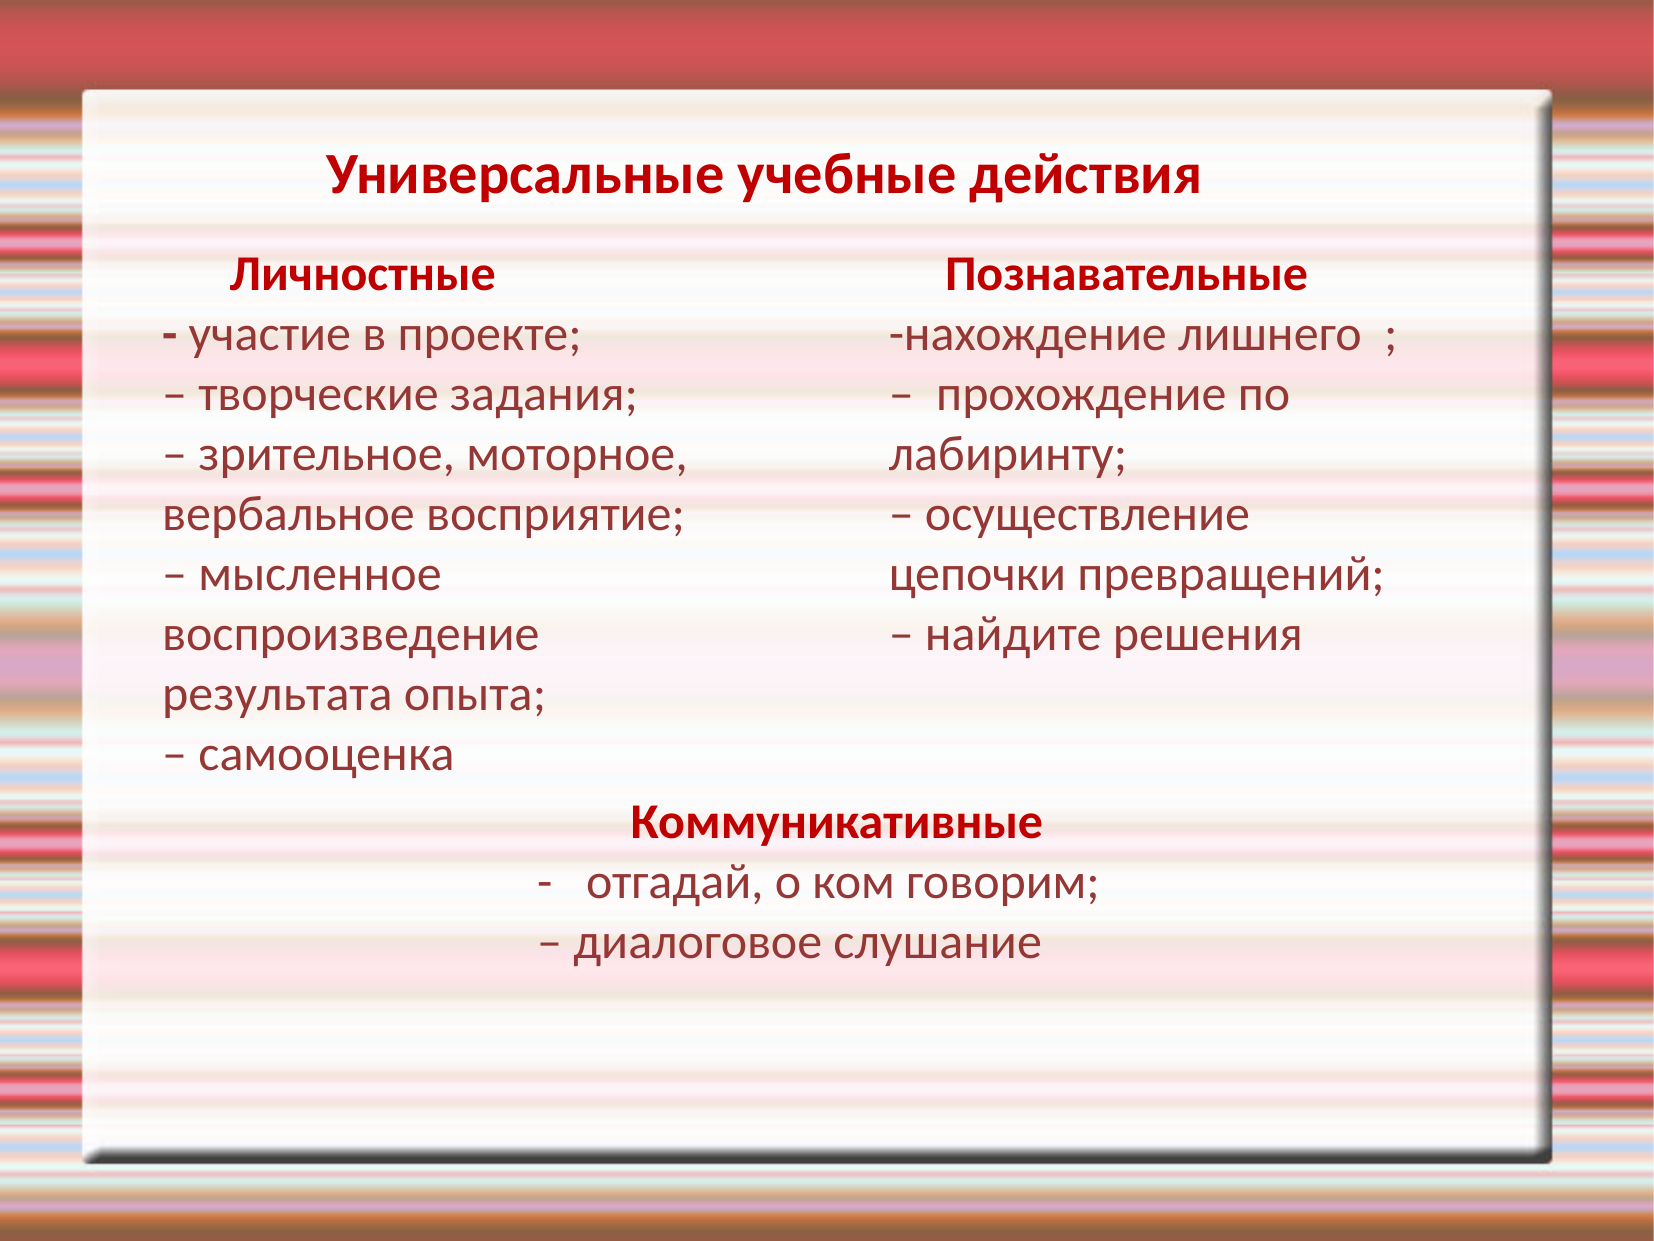

Универсальные учебные действия
 Личностные
- участие в проекте;
– творческие задания;
– зрительное, моторное, вербальное восприятие;
– мысленное воспроизведение результата опыта;
– самооценка
 Познавательные
-нахождение лишнего ;
– прохождение по лабиринту;
– осуществление цепочки превращений;
– найдите решения
 Коммуникативные
- отгадай, о ком говорим;
– диалоговое слушание